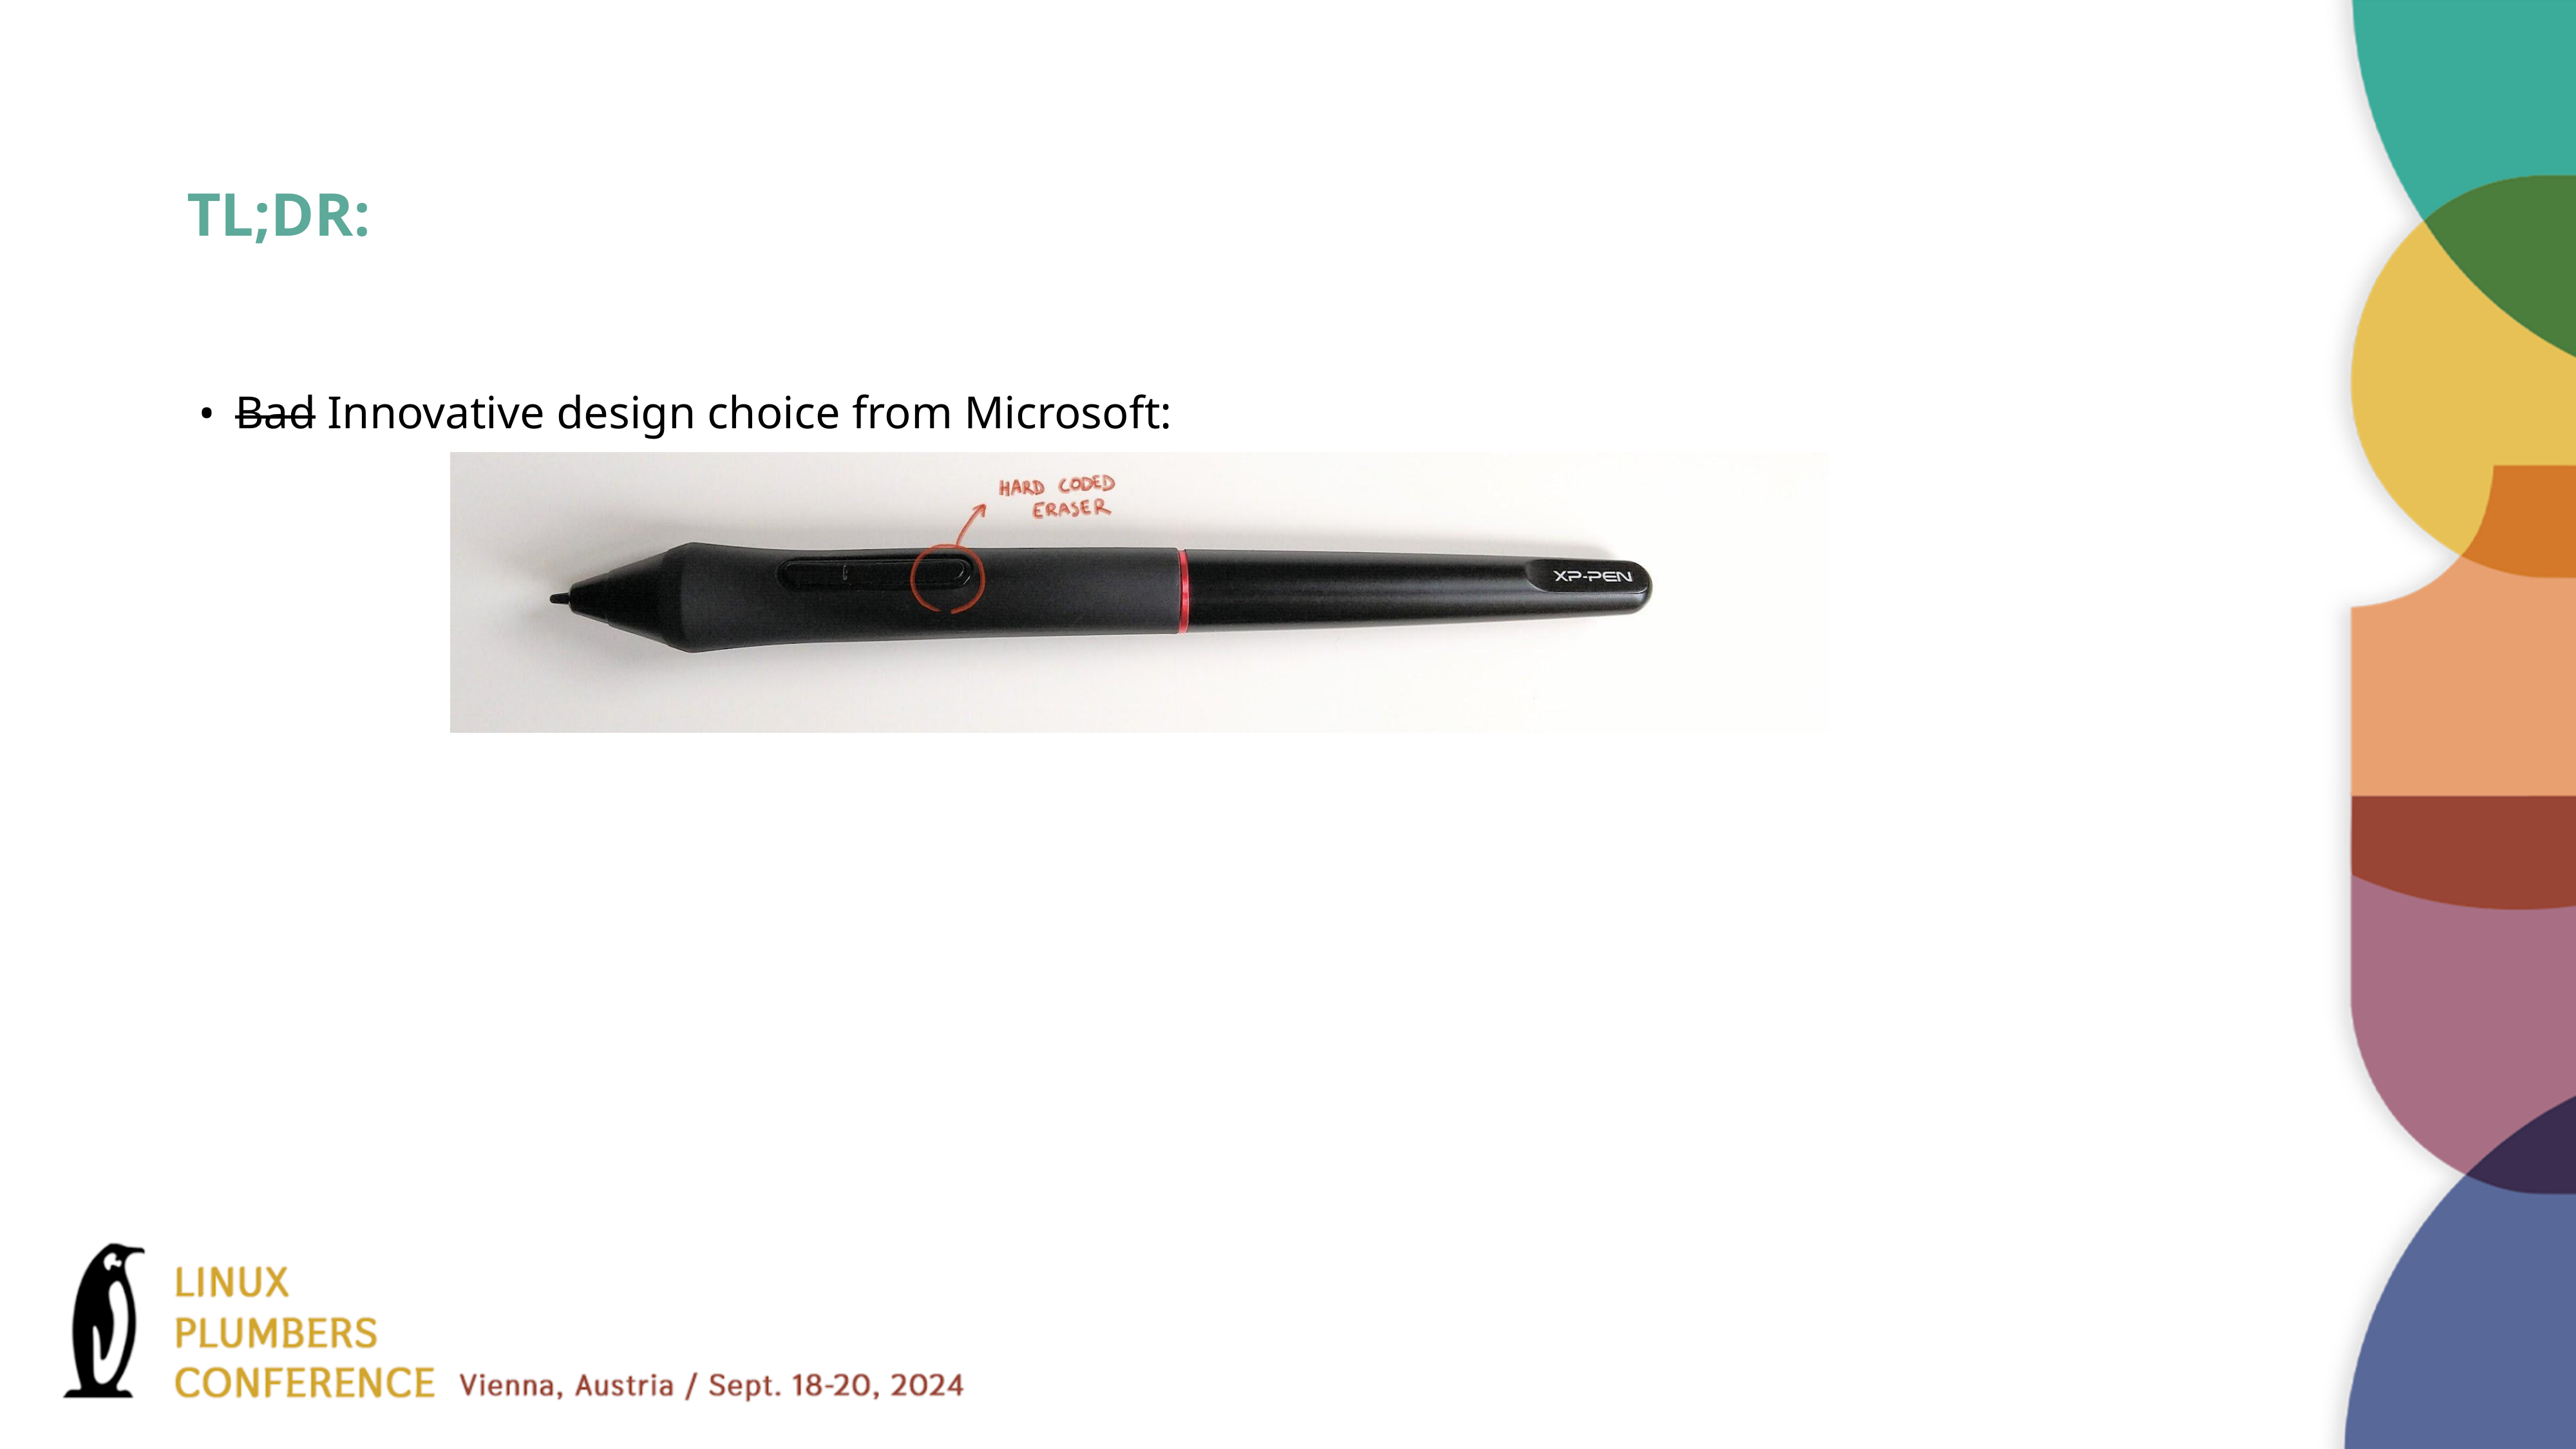

# TL;DR:
Bad Innovative design choice from Microsoft: